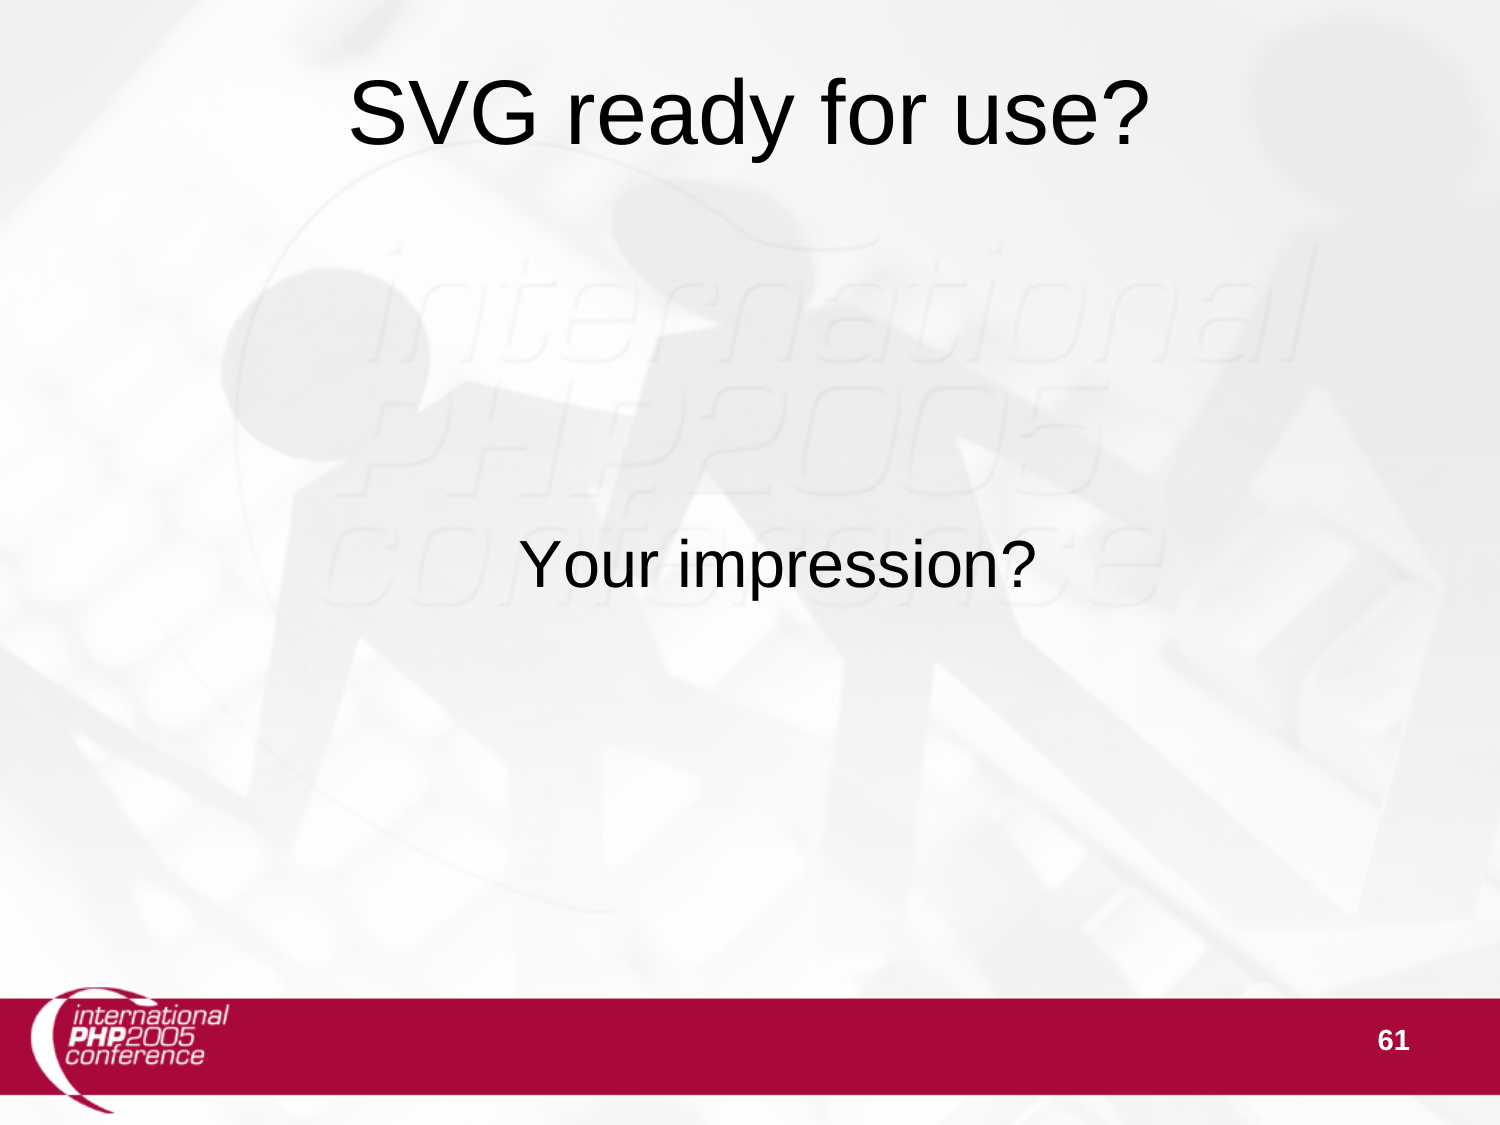

SVG ready for use?
# Your impression?
61